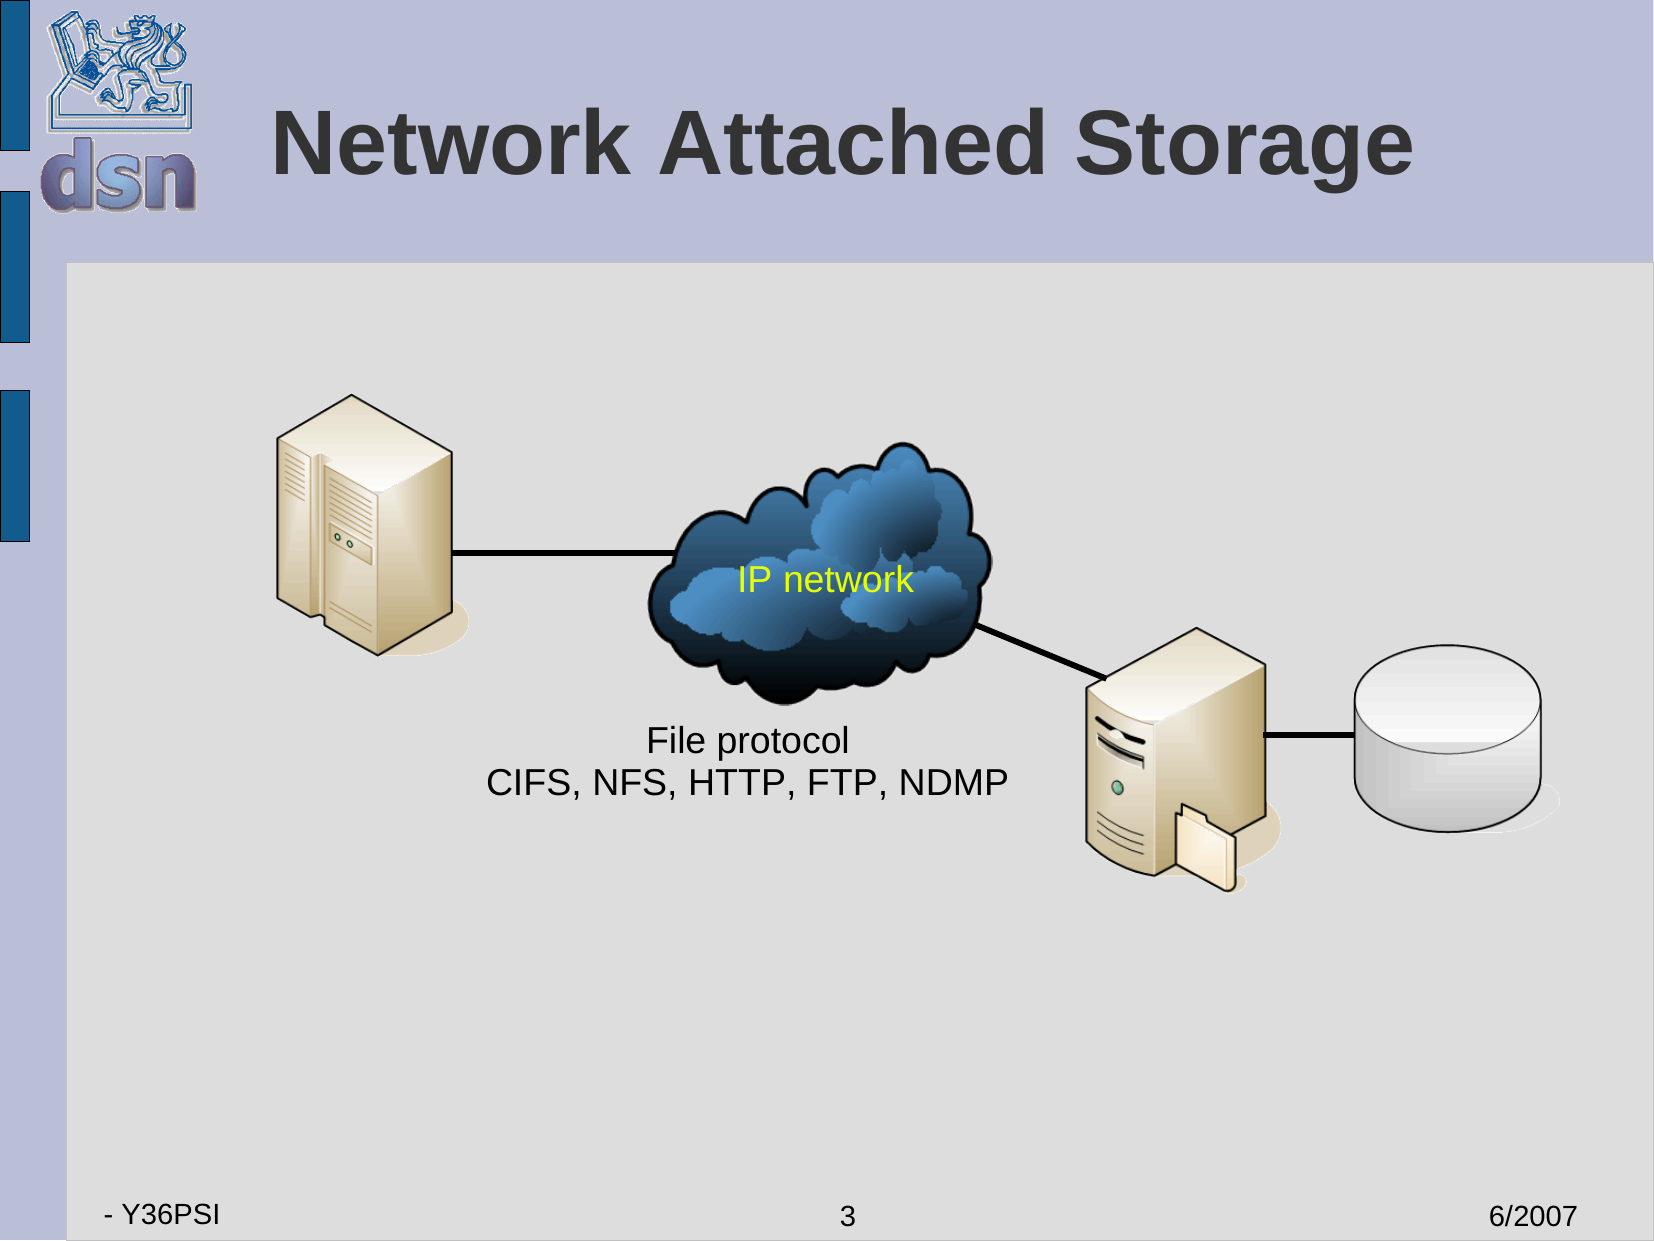

# Network Attached Storage
IP network
File protocol
CIFS, NFS, HTTP, FTP, NDMP